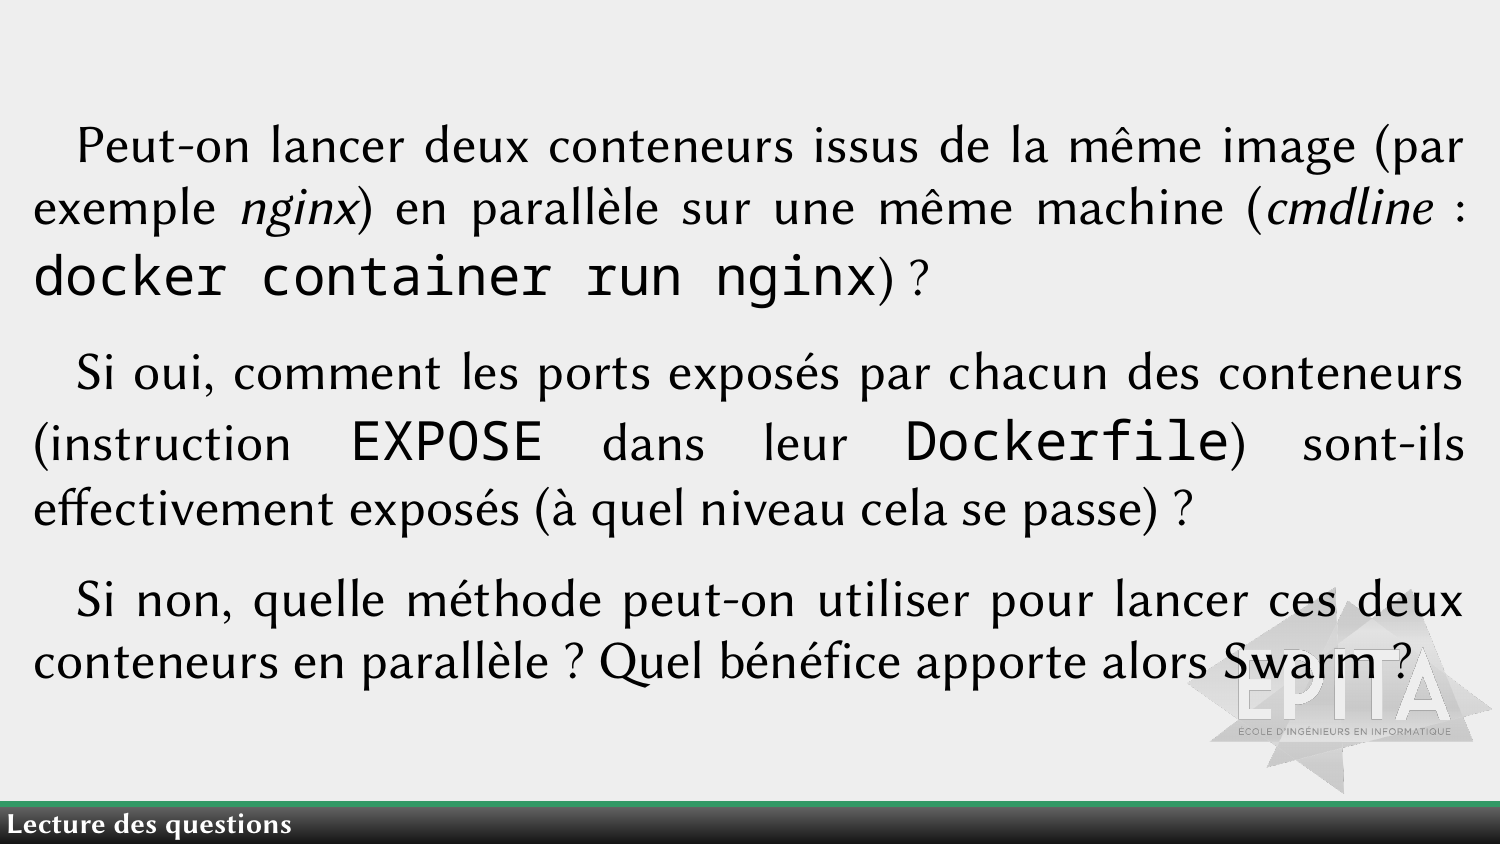

Peut-on lancer deux conteneurs issus de la même image (par exemple nginx) en parallèle sur une même machine (cmdline : docker container run nginx) ?
Si oui, comment les ports exposés par chacun des conteneurs (instruction EXPOSE dans leur Dockerfile) sont-ils effectivement exposés (à quel niveau cela se passe) ?
Si non, quelle méthode peut-on utiliser pour lancer ces deux conteneurs en parallèle ? Quel bénéfice apporte alors Swarm ?
# Lecture des questions